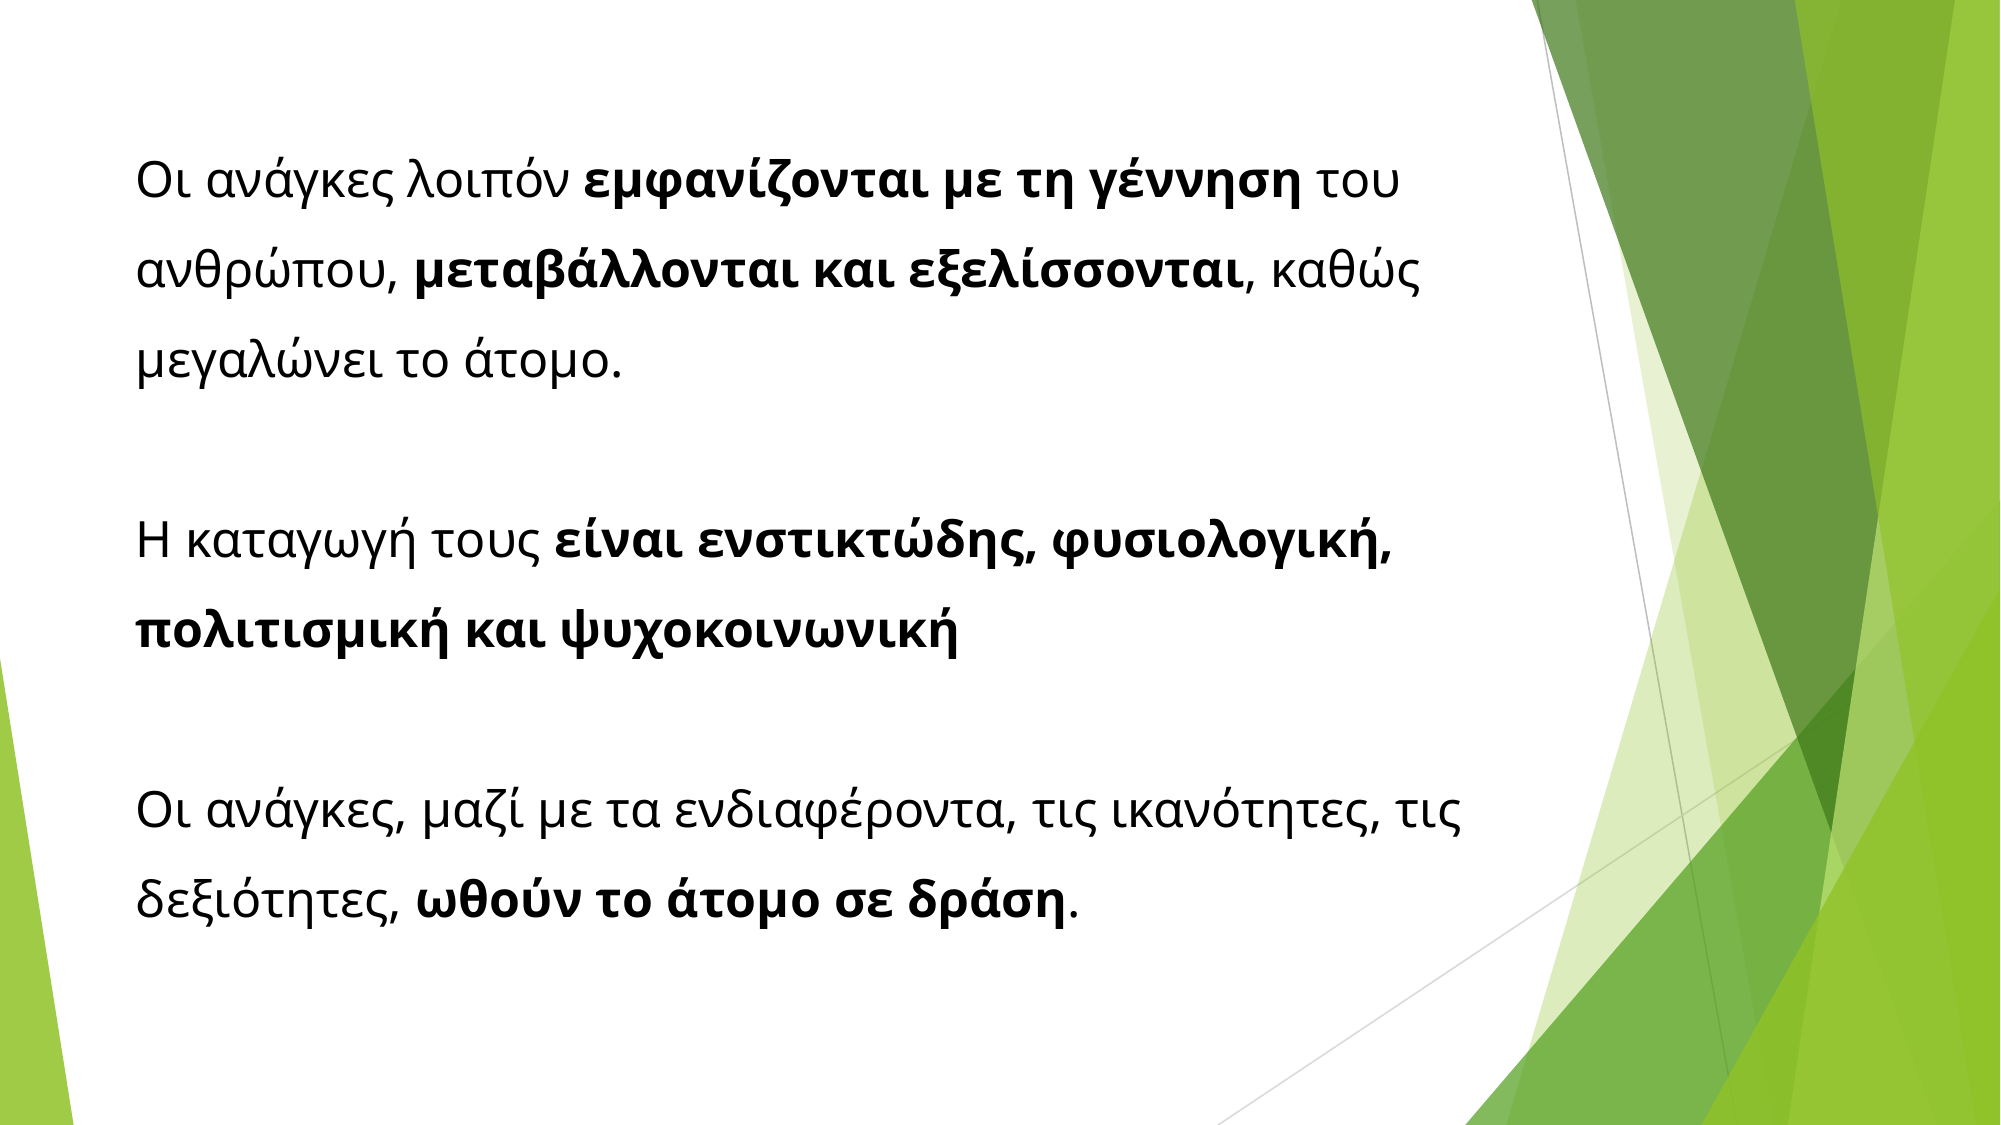

# Οι ανάγκες λοιπόν εμφανίζονται με τη γέννηση του ανθρώπου, μεταβάλλονται και εξελίσσονται, καθώς μεγαλώνει το άτομο. Η καταγωγή τους είναι ενστικτώδης, φυσιολογική, πολιτισμική και ψυχοκοινωνική Οι ανάγκες, μαζί με τα ενδιαφέροντα, τις ικανότητες, τις δεξιότητες, ωθούν το άτομο σε δράση.